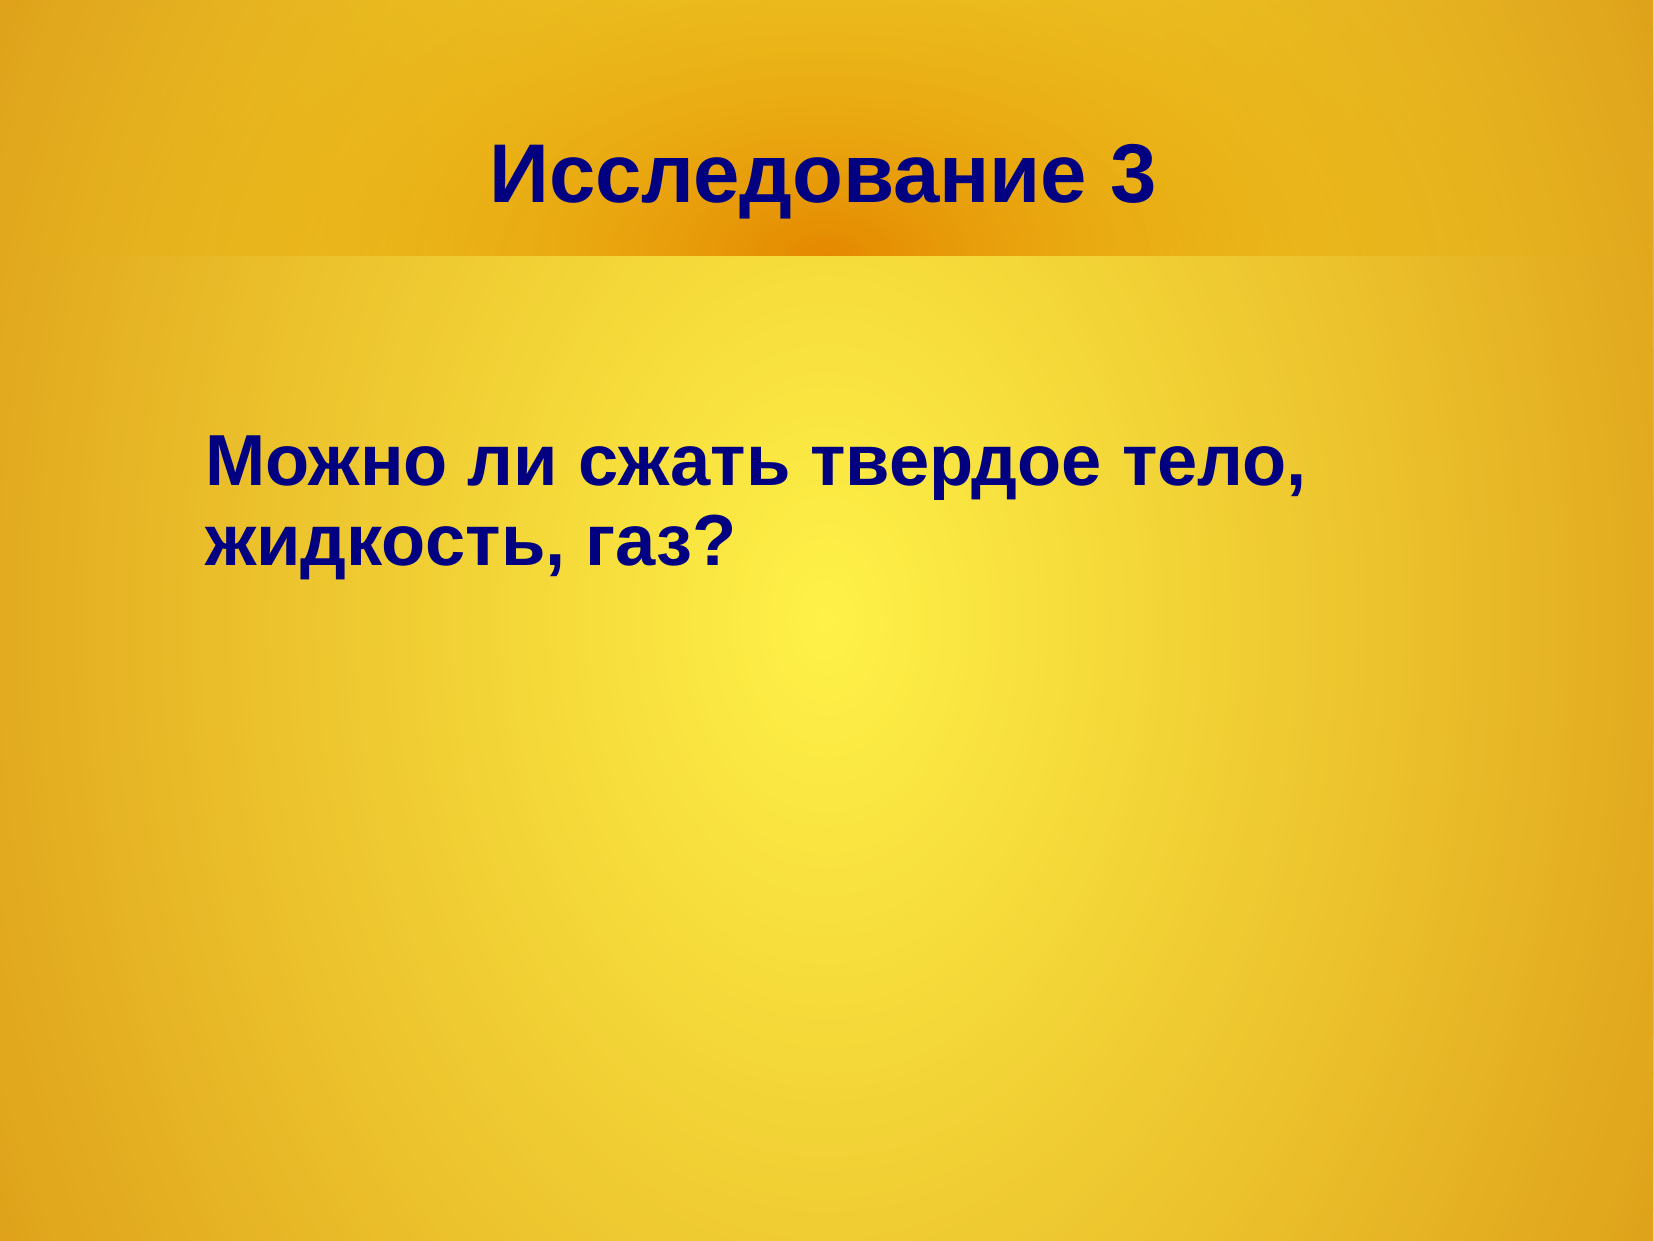

# Исследование 3
Можно ли сжать твердое тело, жидкость, газ?